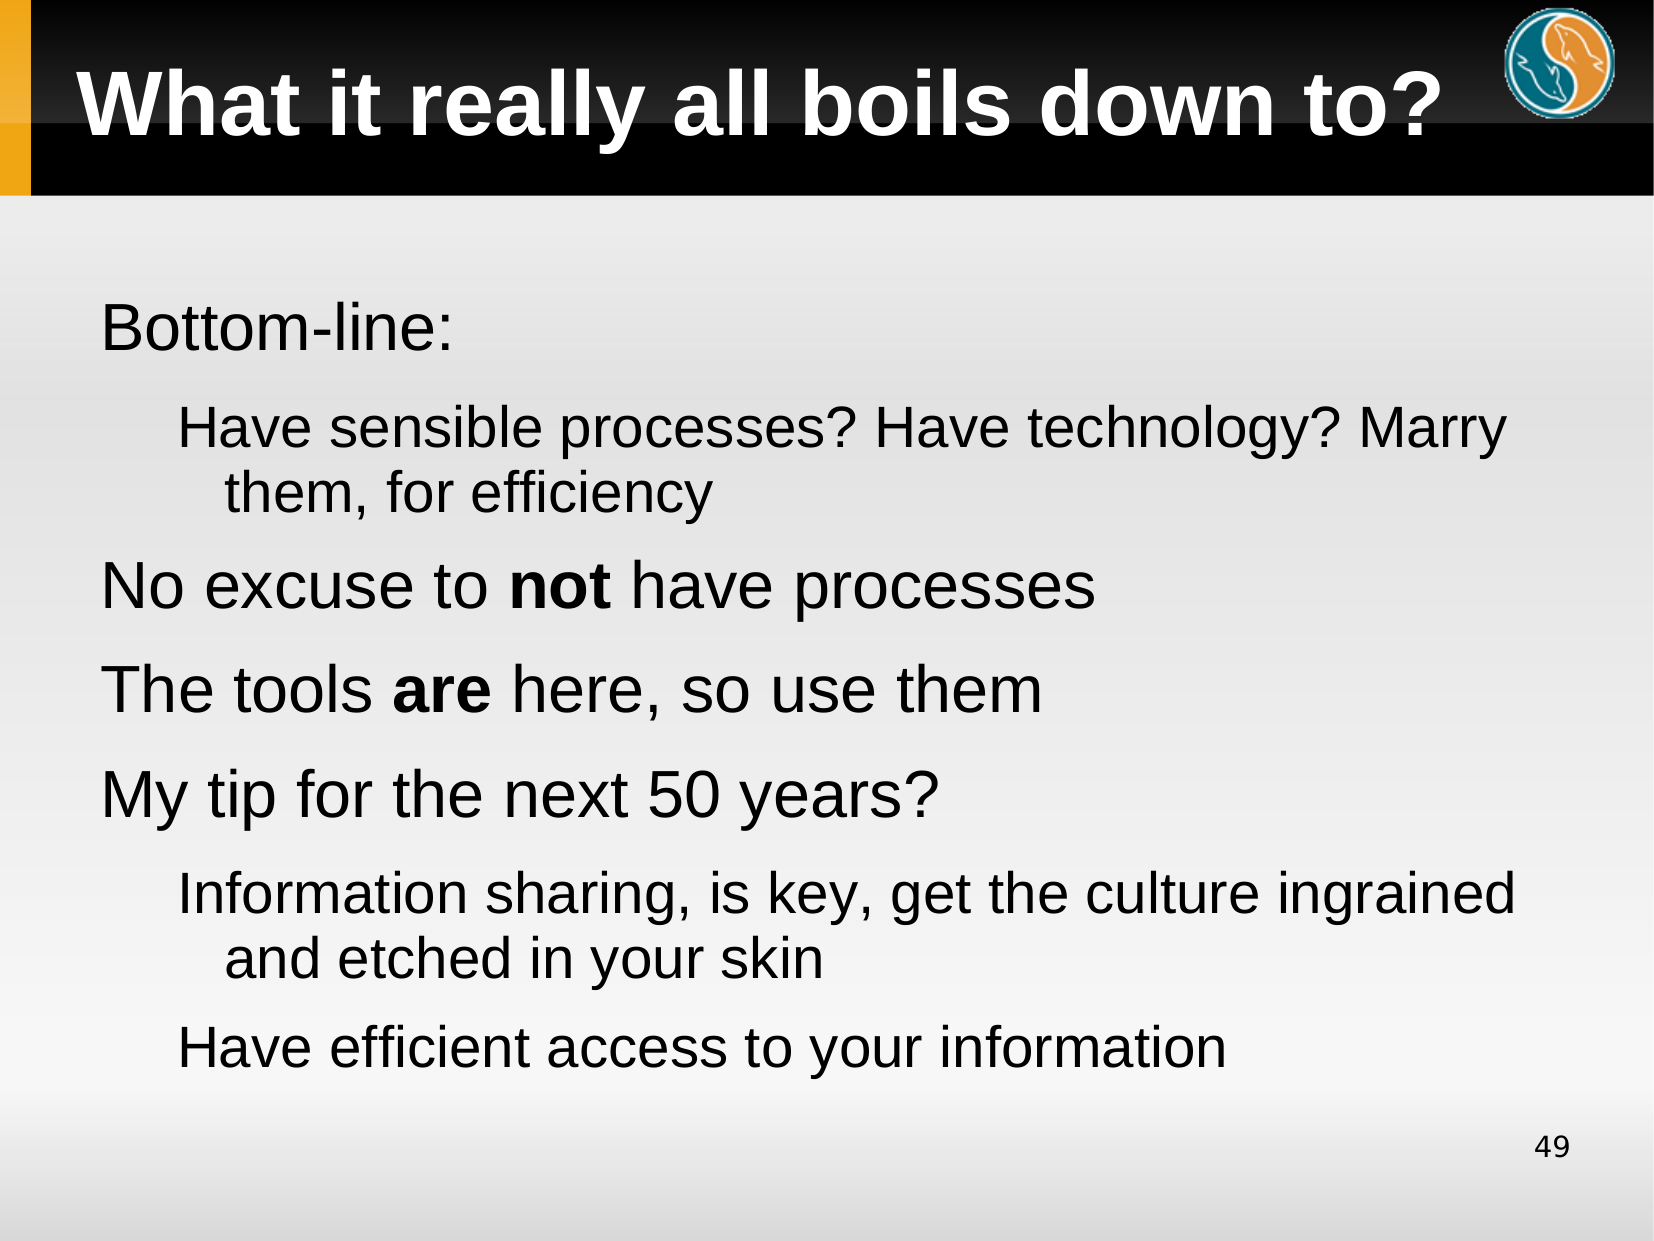

# What it really all boils down to?
Bottom-line:
Have sensible processes? Have technology? Marry them, for efficiency
No excuse to not have processes
The tools are here, so use them
My tip for the next 50 years?
Information sharing, is key, get the culture ingrained and etched in your skin
Have efficient access to your information
49